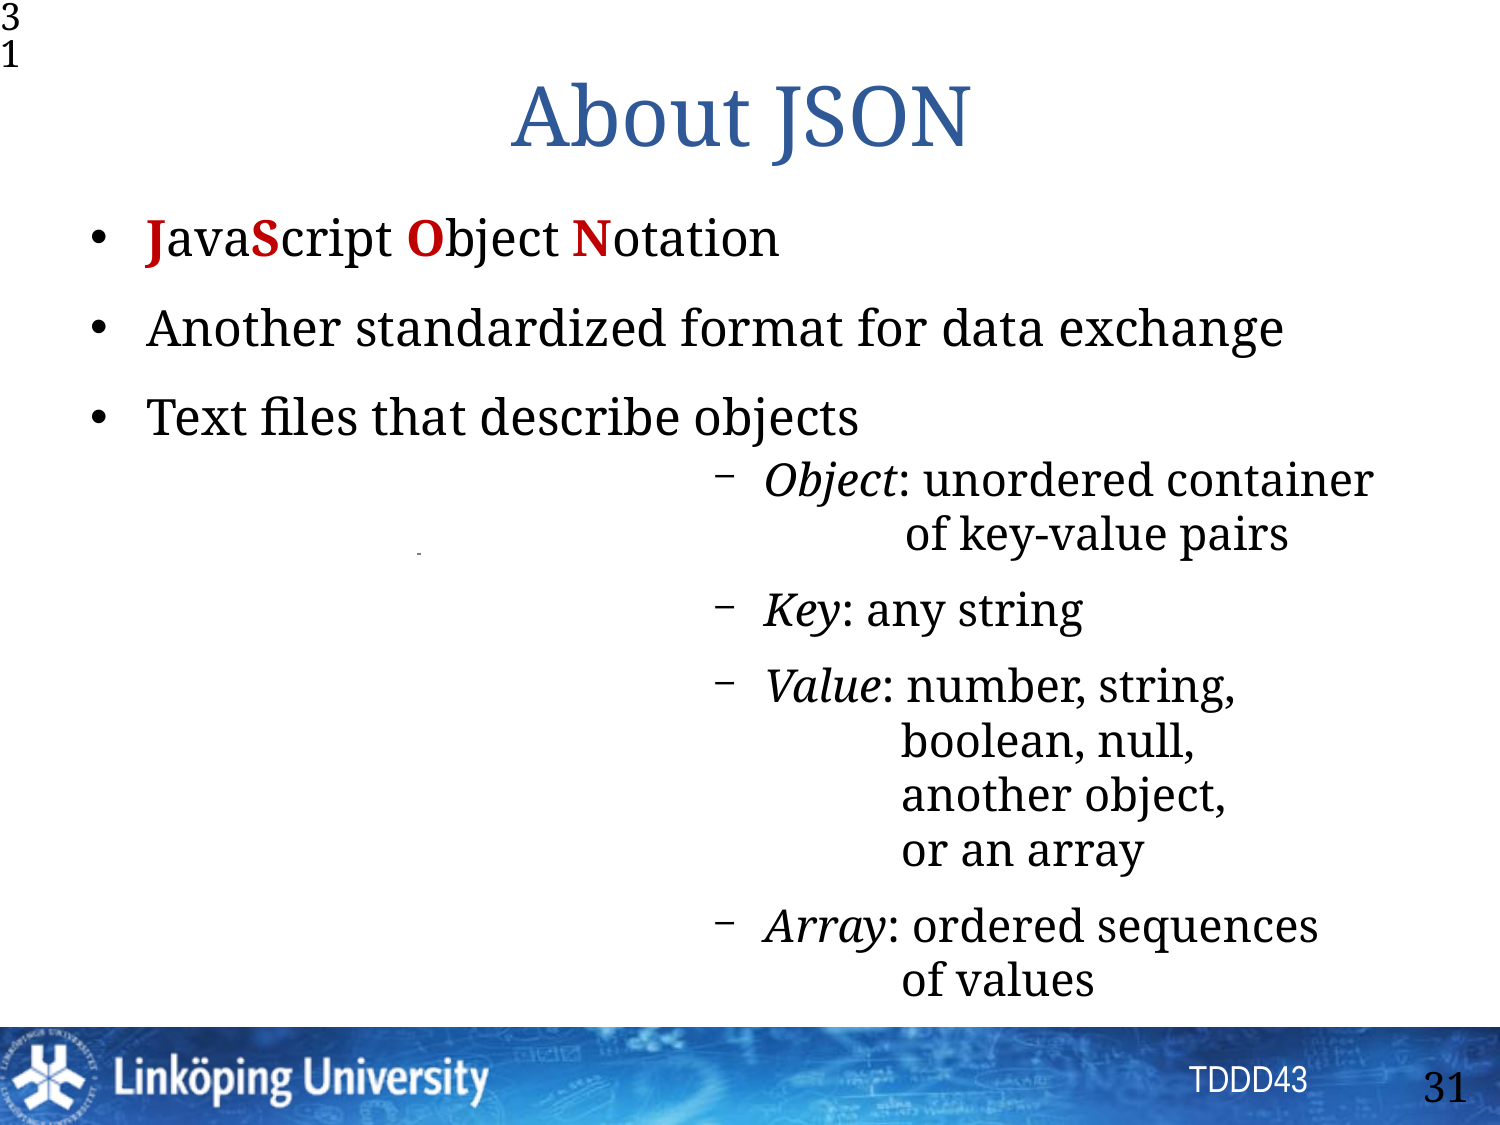

# About JSON
JavaScript Object Notation
Another standardized format for data exchange
Text files that describe objects
Object: unordered container
 of key-value pairs
Key: any string
Value: number, string,
	 boolean, null,
	 another object,
	 or an array
Array: ordered sequences
	 of values